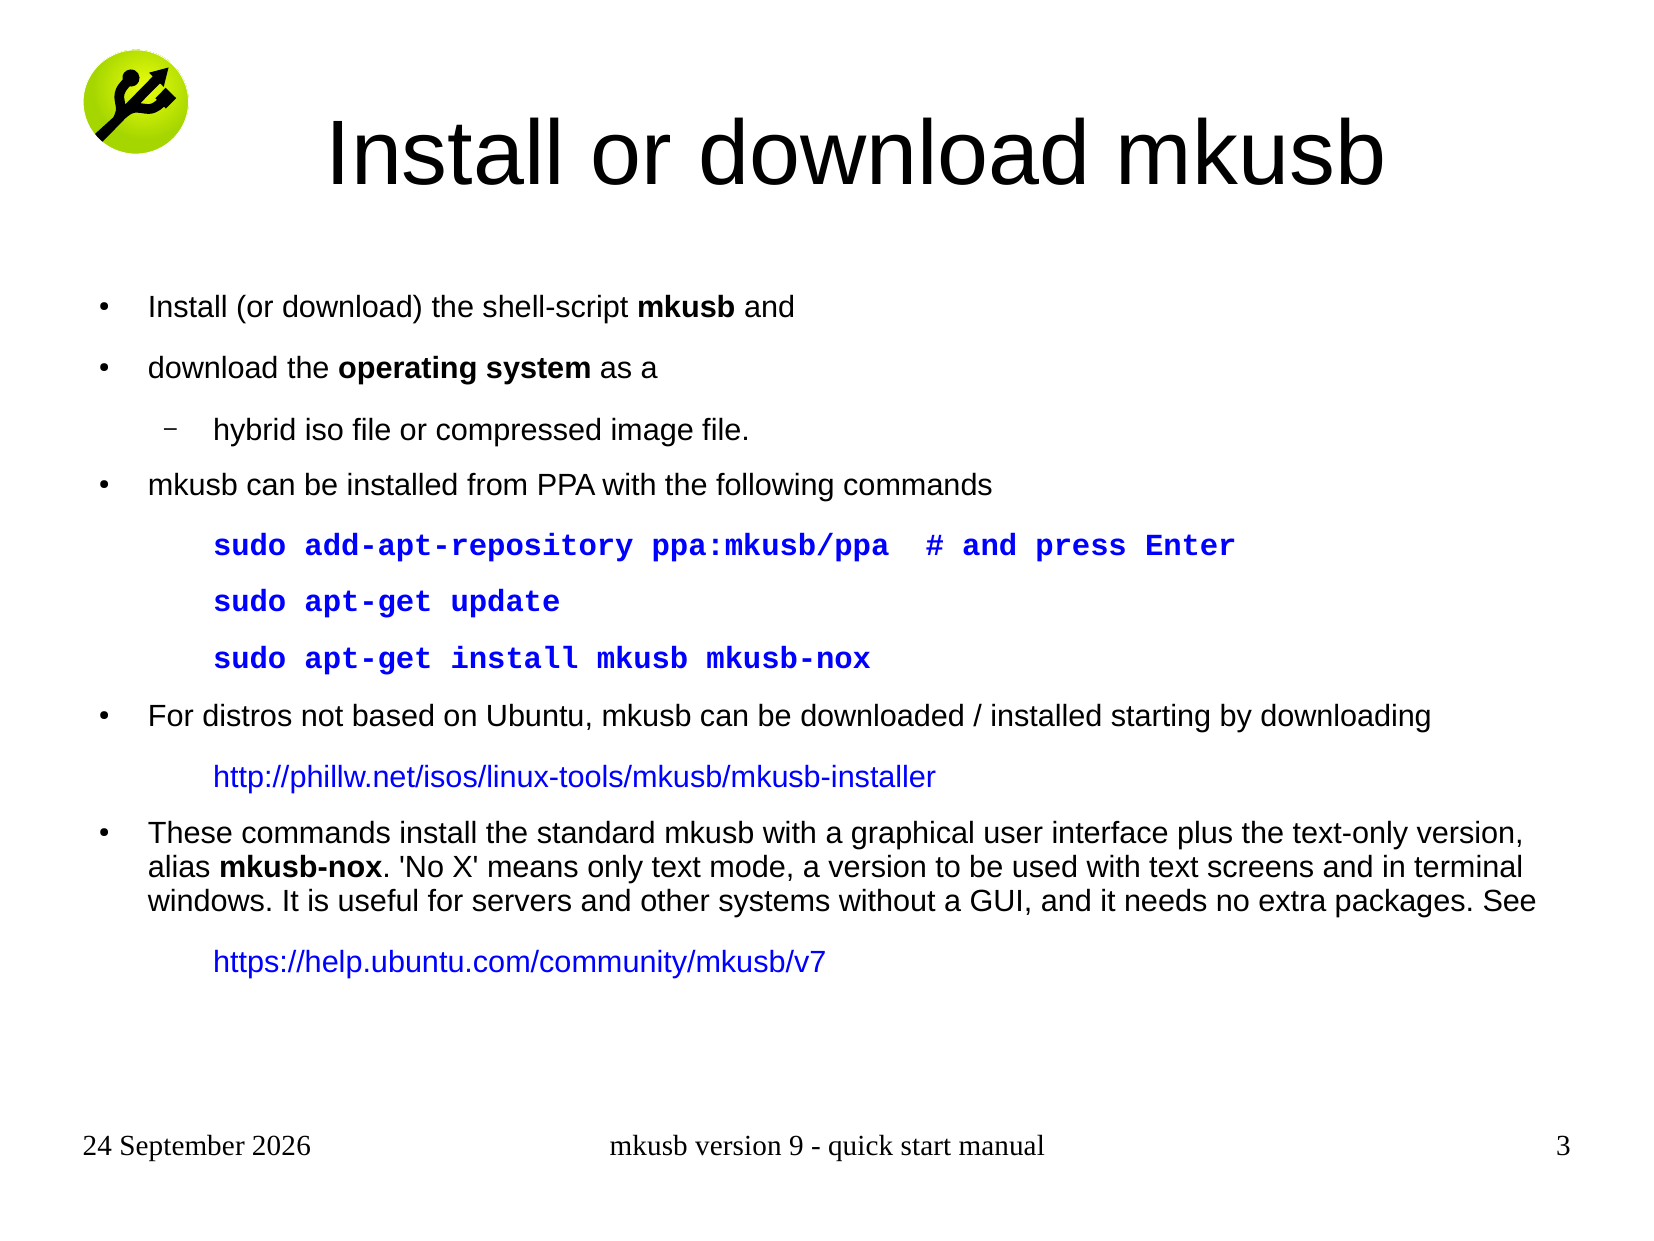

# Install or download mkusb
Install (or download) the shell-script mkusb and
download the operating system as a
hybrid iso file or compressed image file.
mkusb can be installed from PPA with the following commands
sudo add-apt-repository ppa:mkusb/ppa # and press Enter
sudo apt-get update
sudo apt-get install mkusb mkusb-nox
For distros not based on Ubuntu, mkusb can be downloaded / installed starting by downloading
http://phillw.net/isos/linux-tools/mkusb/mkusb-installer
These commands install the standard mkusb with a graphical user interface plus the text-only version, alias mkusb-nox. 'No X' means only text mode, a version to be used with text screens and in terminal windows. It is useful for servers and other systems without a GUI, and it needs no extra packages. See
https://help.ubuntu.com/community/mkusb/v7
mkusb version 9 - quick start manual
3